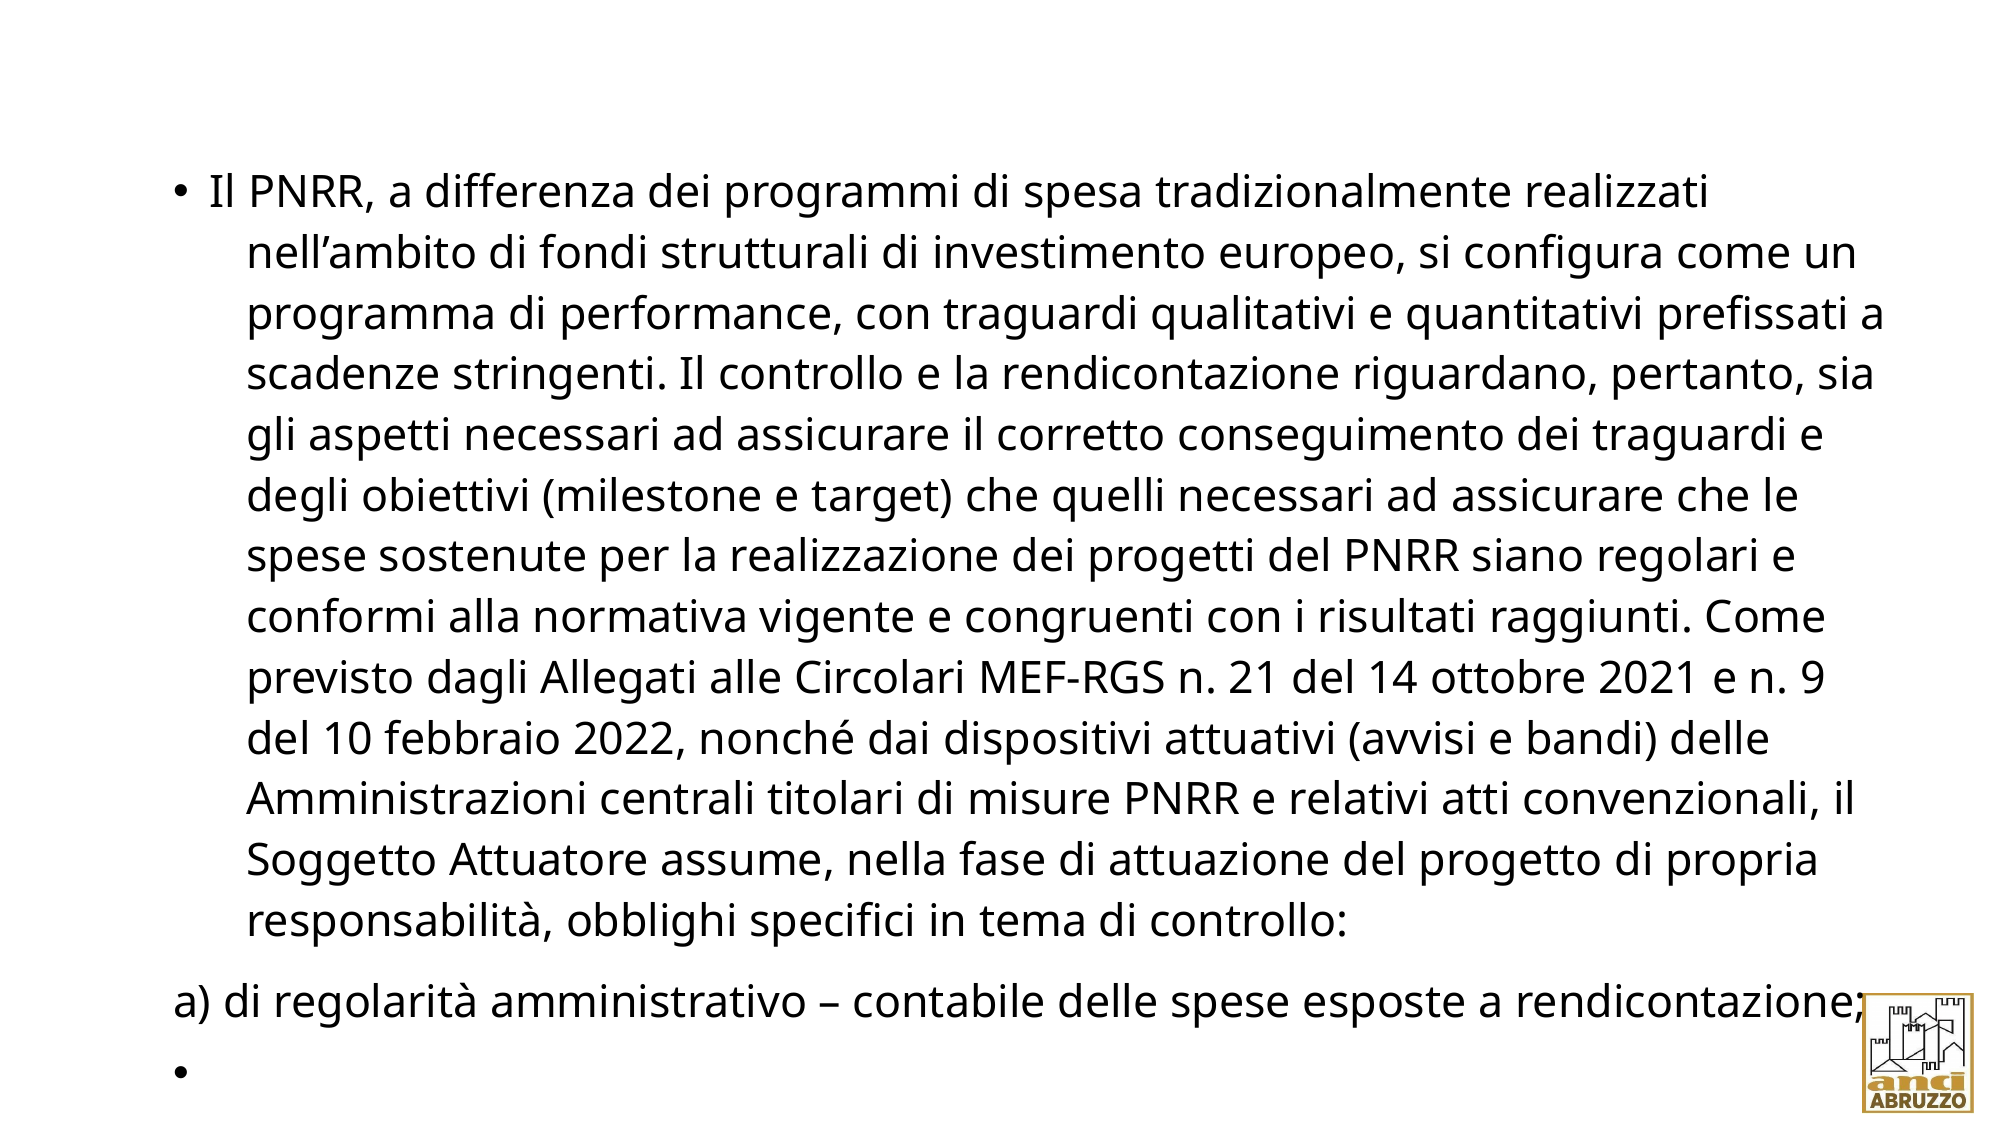

# Il PNRR, a differenza dei programmi di spesa tradizionalmente realizzati nell’ambito di fondi strutturali di investimento europeo, si configura come un programma di performance, con traguardi qualitativi e quantitativi prefissati a scadenze stringenti. Il controllo e la rendicontazione riguardano, pertanto, sia gli aspetti necessari ad assicurare il corretto conseguimento dei traguardi e degli obiettivi (milestone e target) che quelli necessari ad assicurare che le spese sostenute per la realizzazione dei progetti del PNRR siano regolari e conformi alla normativa vigente e congruenti con i risultati raggiunti. Come previsto dagli Allegati alle Circolari MEF-RGS n. 21 del 14 ottobre 2021 e n. 9 del 10 febbraio 2022, nonché dai dispositivi attuativi (avvisi e bandi) delle Amministrazioni centrali titolari di misure PNRR e relativi atti convenzionali, il Soggetto Attuatore assume, nella fase di attuazione del progetto di propria responsabilità, obblighi specifici in tema di controllo:
a) di regolarità amministrativo – contabile delle spese esposte a rendicontazione;